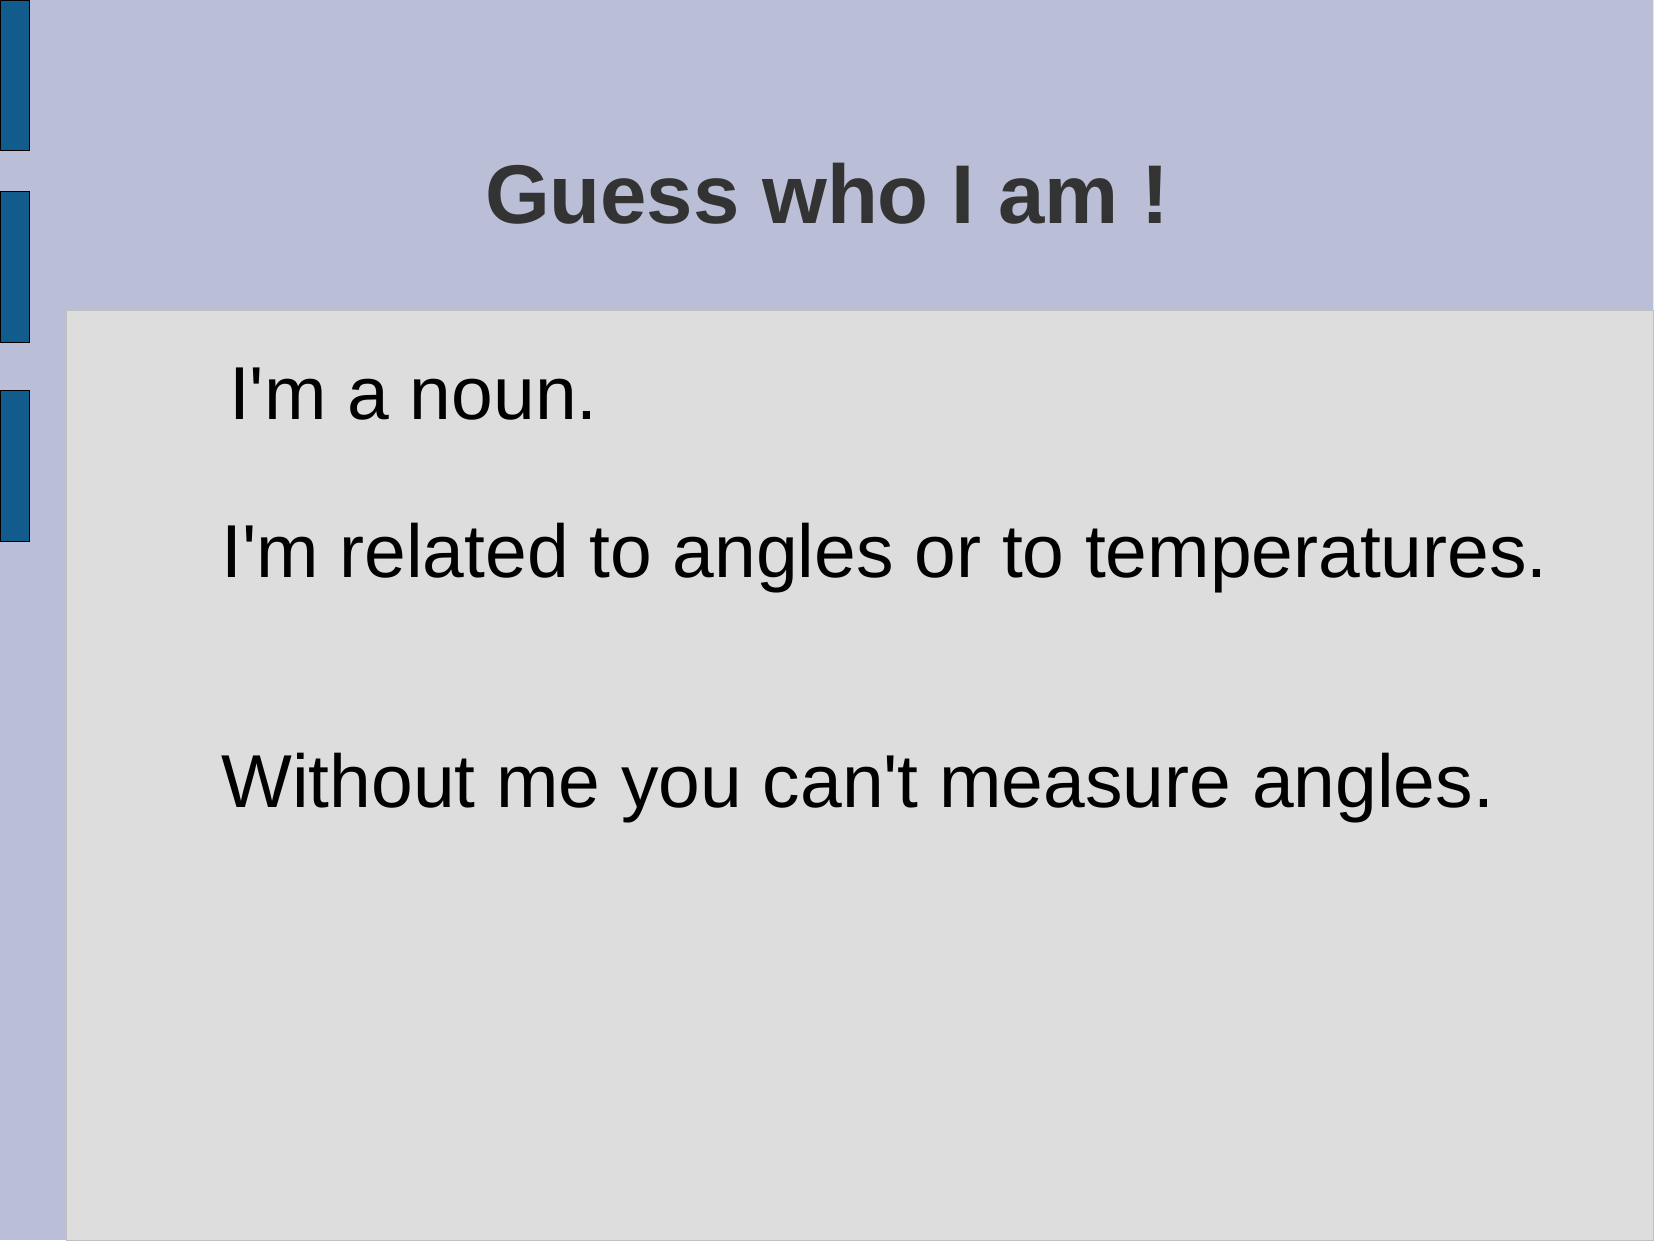

# Guess who I am !
I'm a noun.
I'm related to angles or to temperatures.
Without me you can't measure angles.